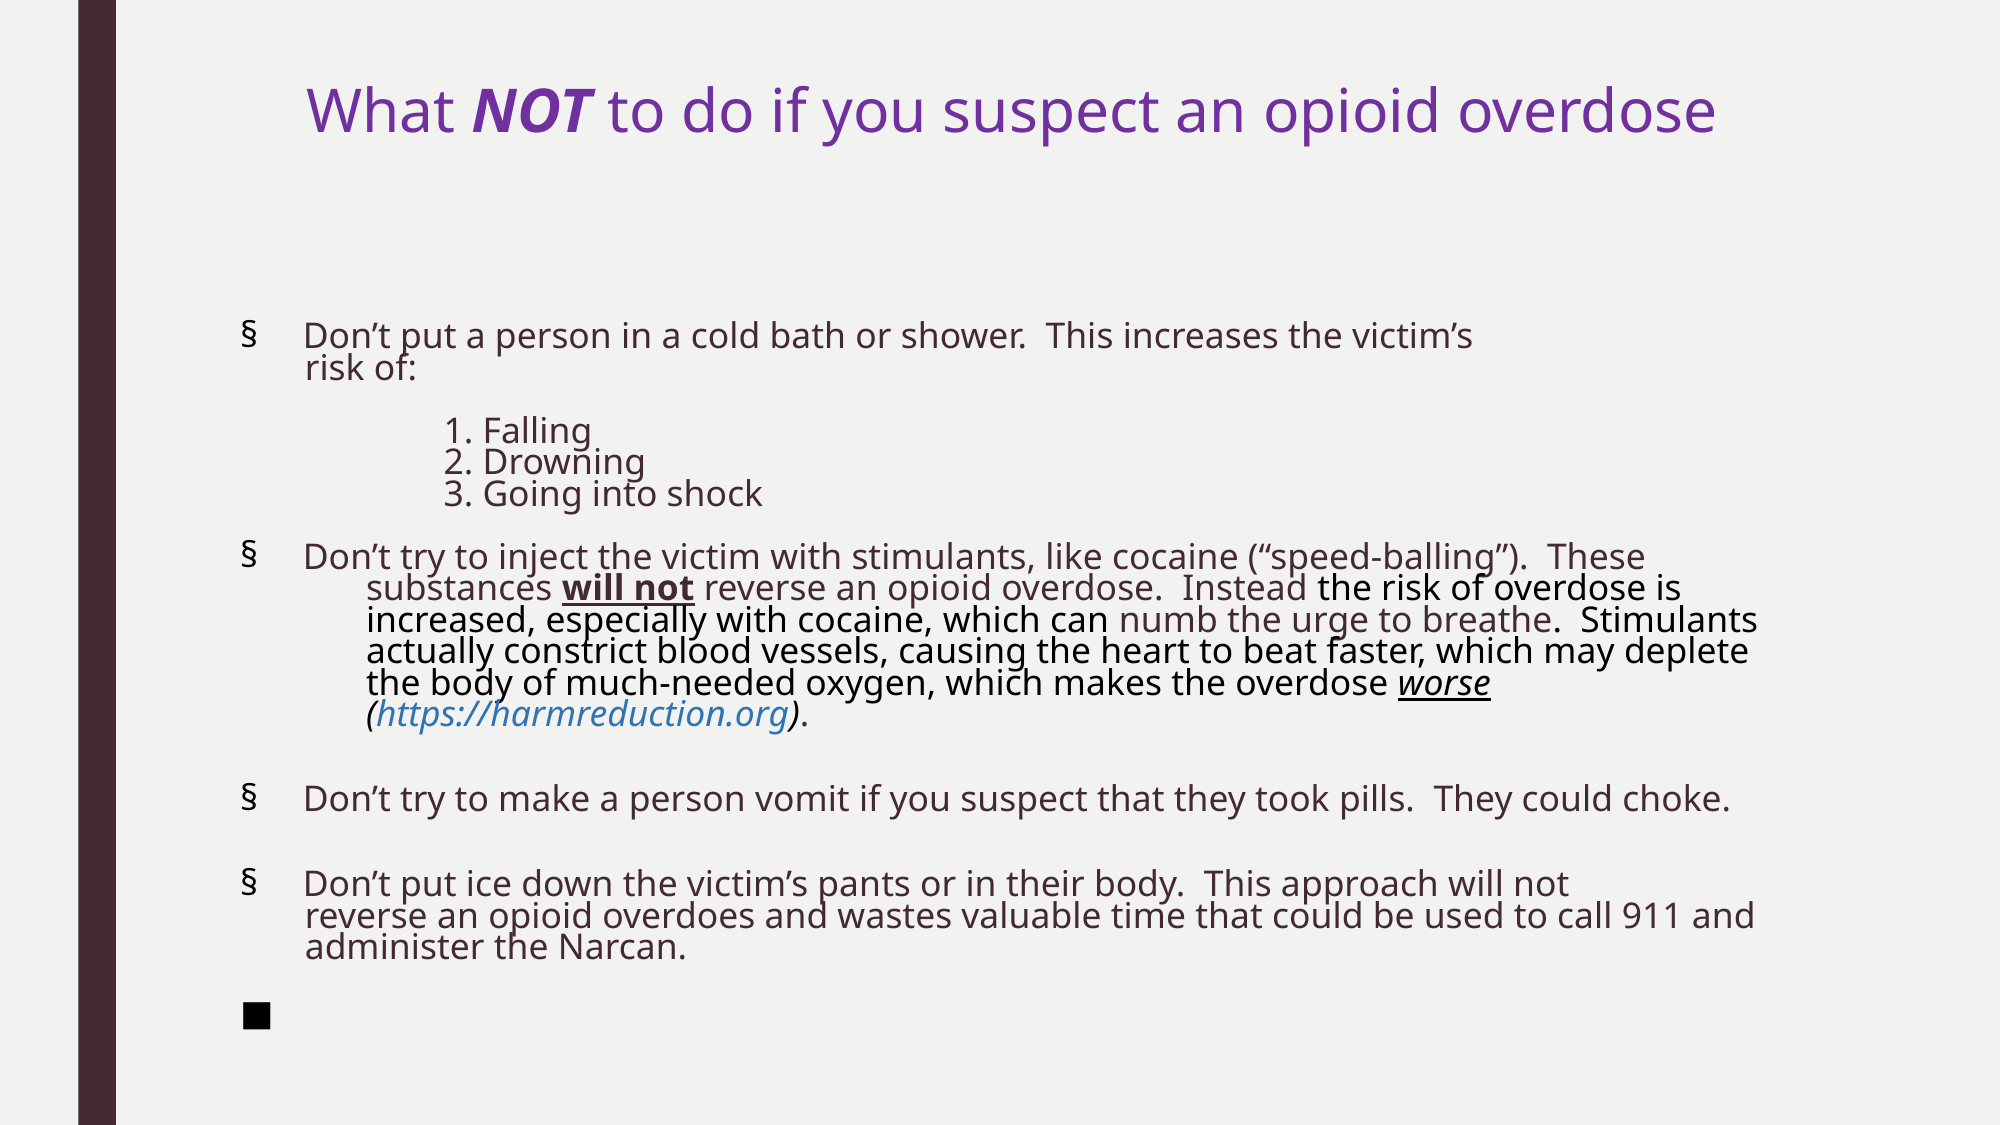

# What NOT to do if you suspect an opioid overdose
Don’t put a person in a cold bath or shower. This increases the victim’s
 risk of:
 1. Falling
 2. Drowning
 3. Going into shock
Don’t try to inject the victim with stimulants, like cocaine (“speed-balling”). These substances will not reverse an opioid overdose. Instead the risk of overdose is increased, especially with cocaine, which can numb the urge to breathe. Stimulants actually constrict blood vessels, causing the heart to beat faster, which may deplete the body of much-needed oxygen, which makes the overdose worse (https://harmreduction.org).
Don’t try to make a person vomit if you suspect that they took pills. They could choke.
Don’t put ice down the victim’s pants or in their body. This approach will not
 reverse an opioid overdoes and wastes valuable time that could be used to call 911 and
 administer the Narcan.